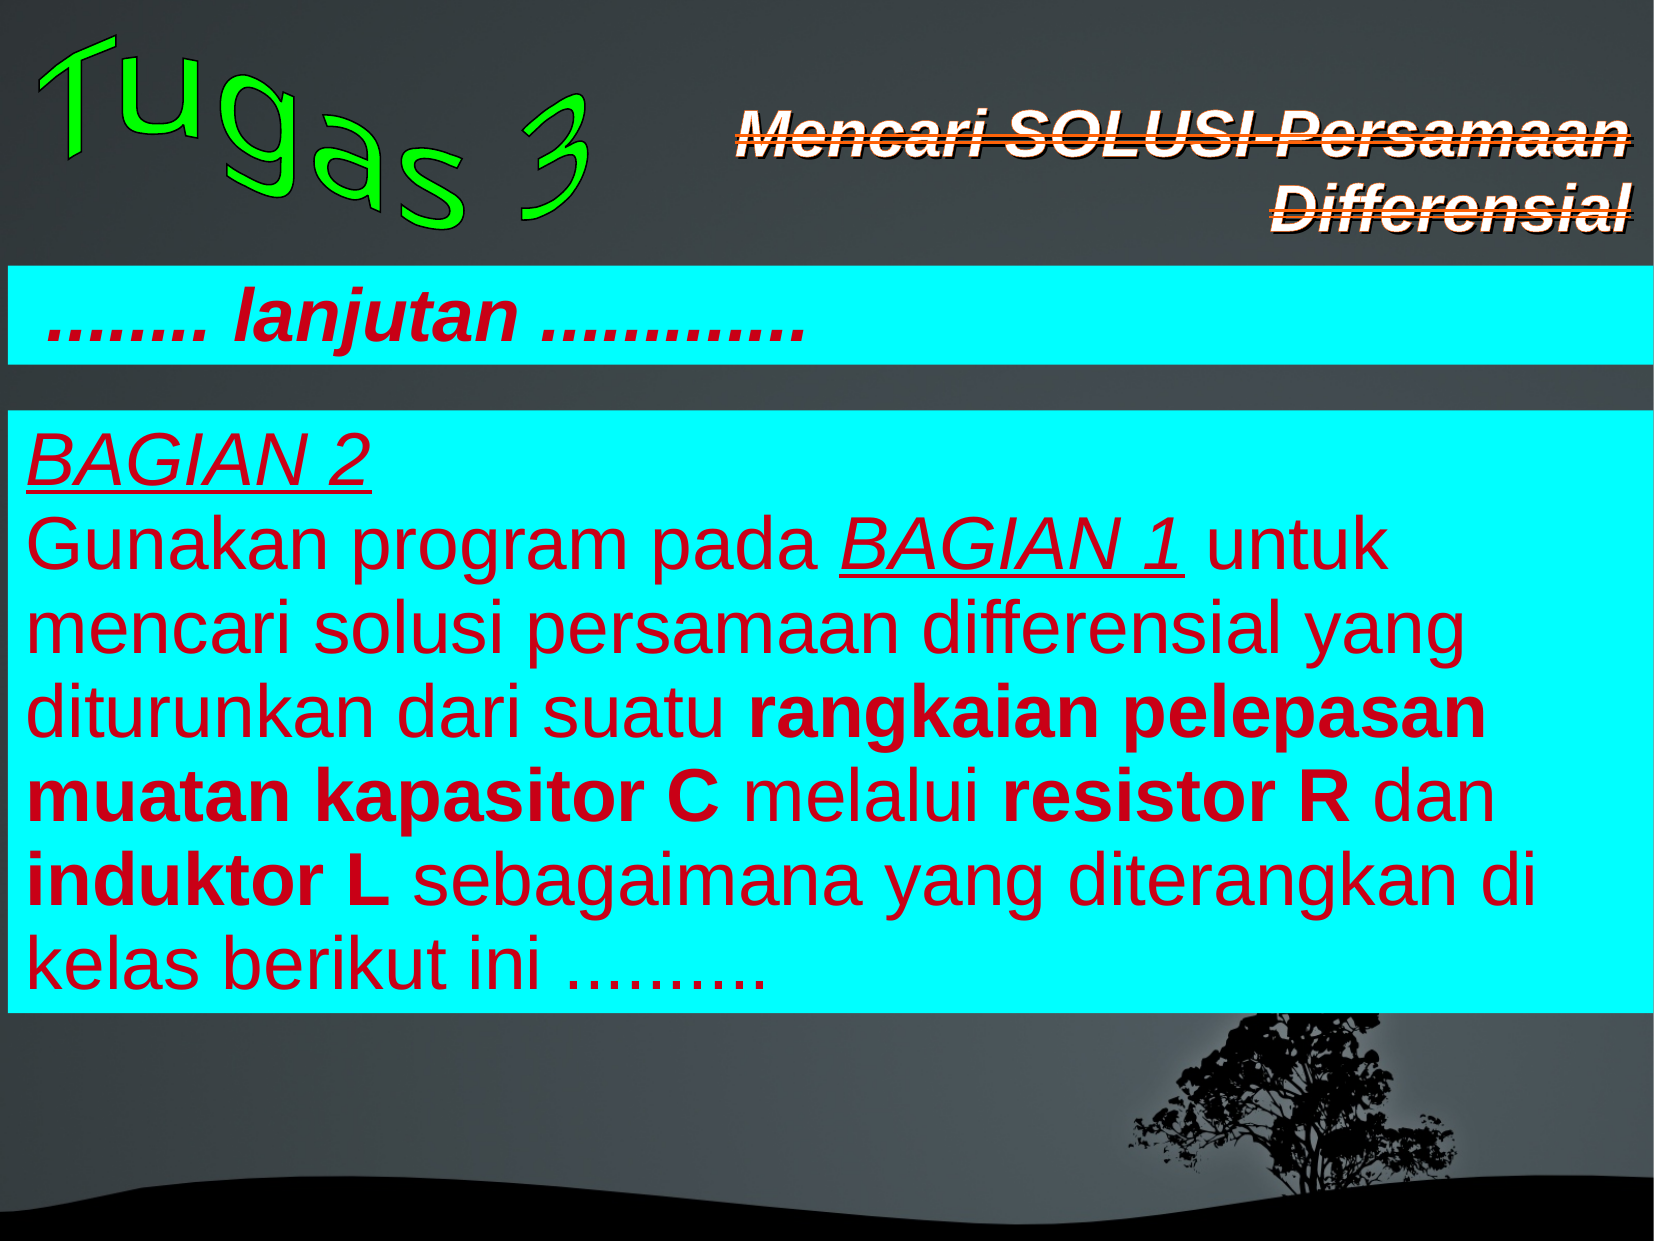

Tugas 3
Mencari SOLUSI-Persamaan Differensial
 ........ lanjutan .............
BAGIAN 2
Gunakan program pada BAGIAN 1 untuk mencari solusi persamaan differensial yang diturunkan dari suatu rangkaian pelepasan muatan kapasitor C melalui resistor R dan induktor L sebagaimana yang diterangkan di kelas berikut ini ..........